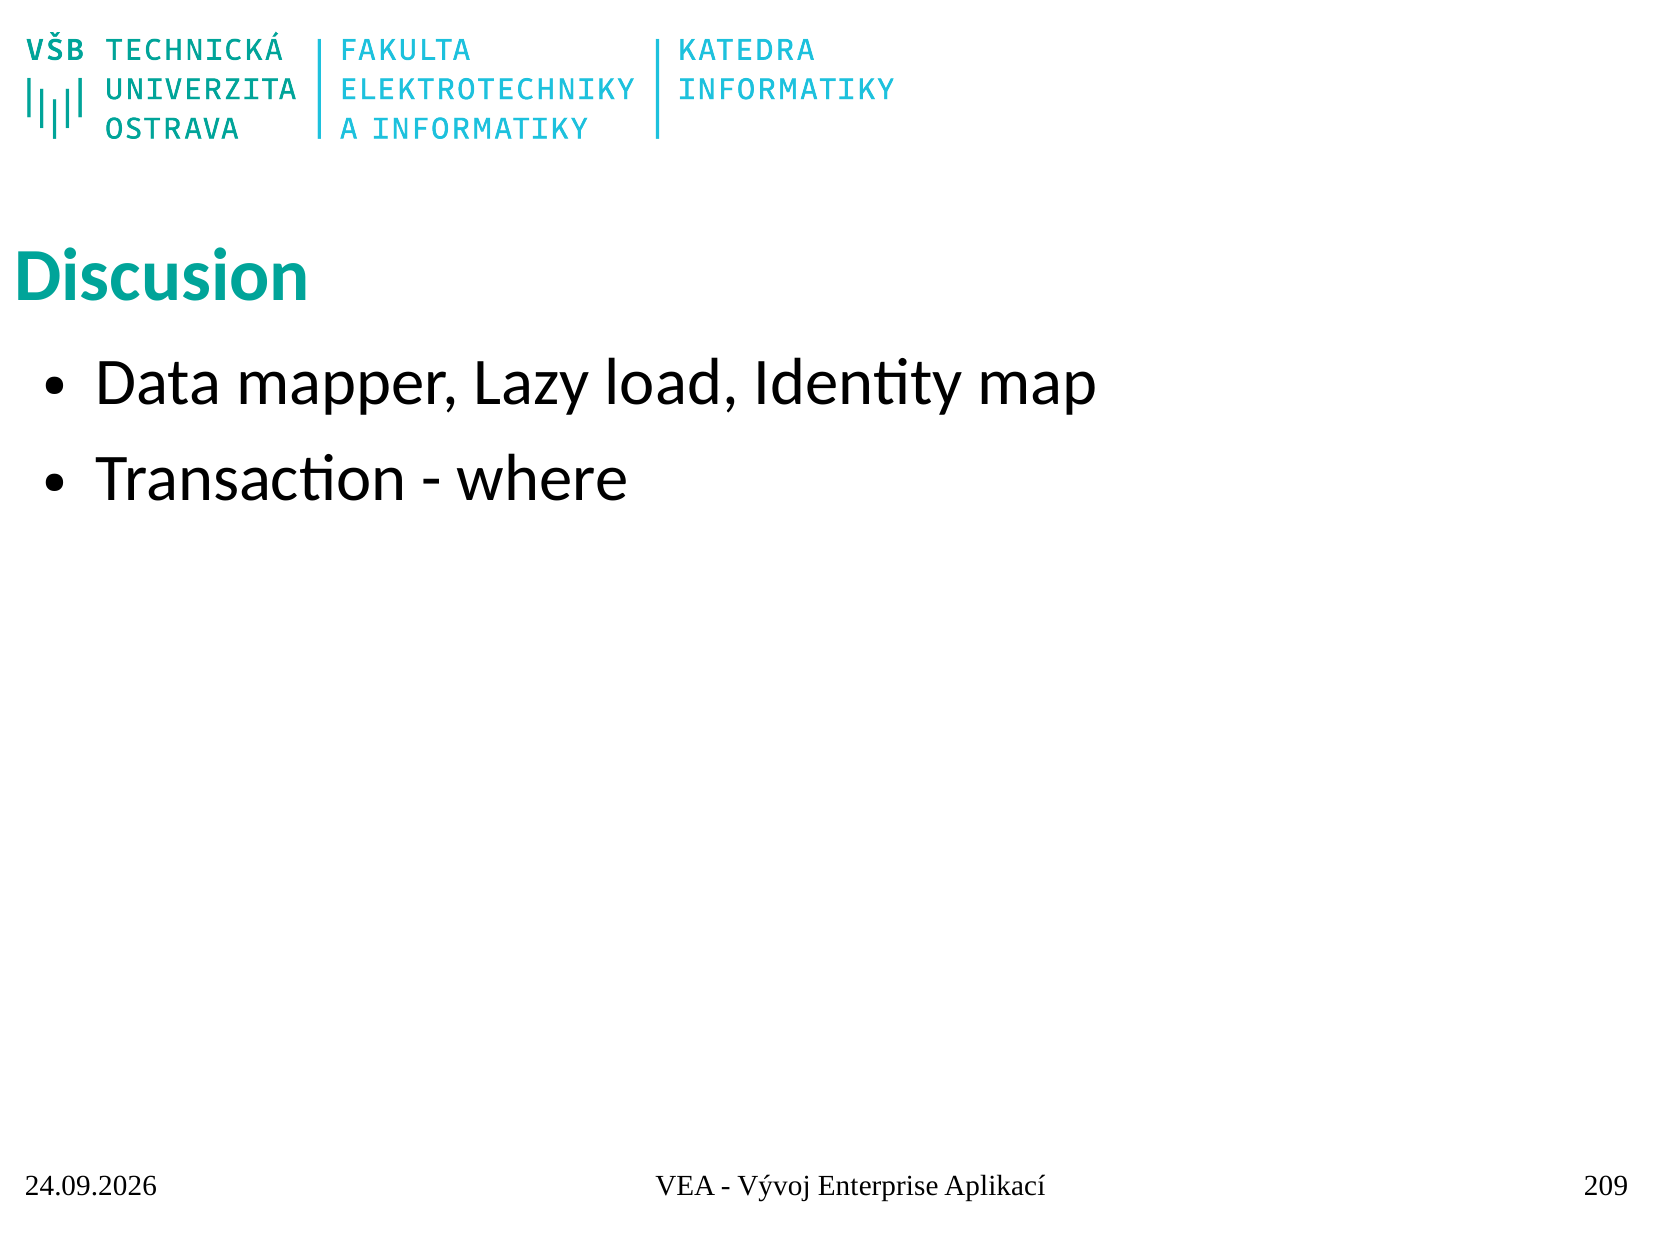

Discusion
# Data mapper, Lazy load, Identity map
Transaction - where
VEA - Vývoj Enterprise Aplikací
209